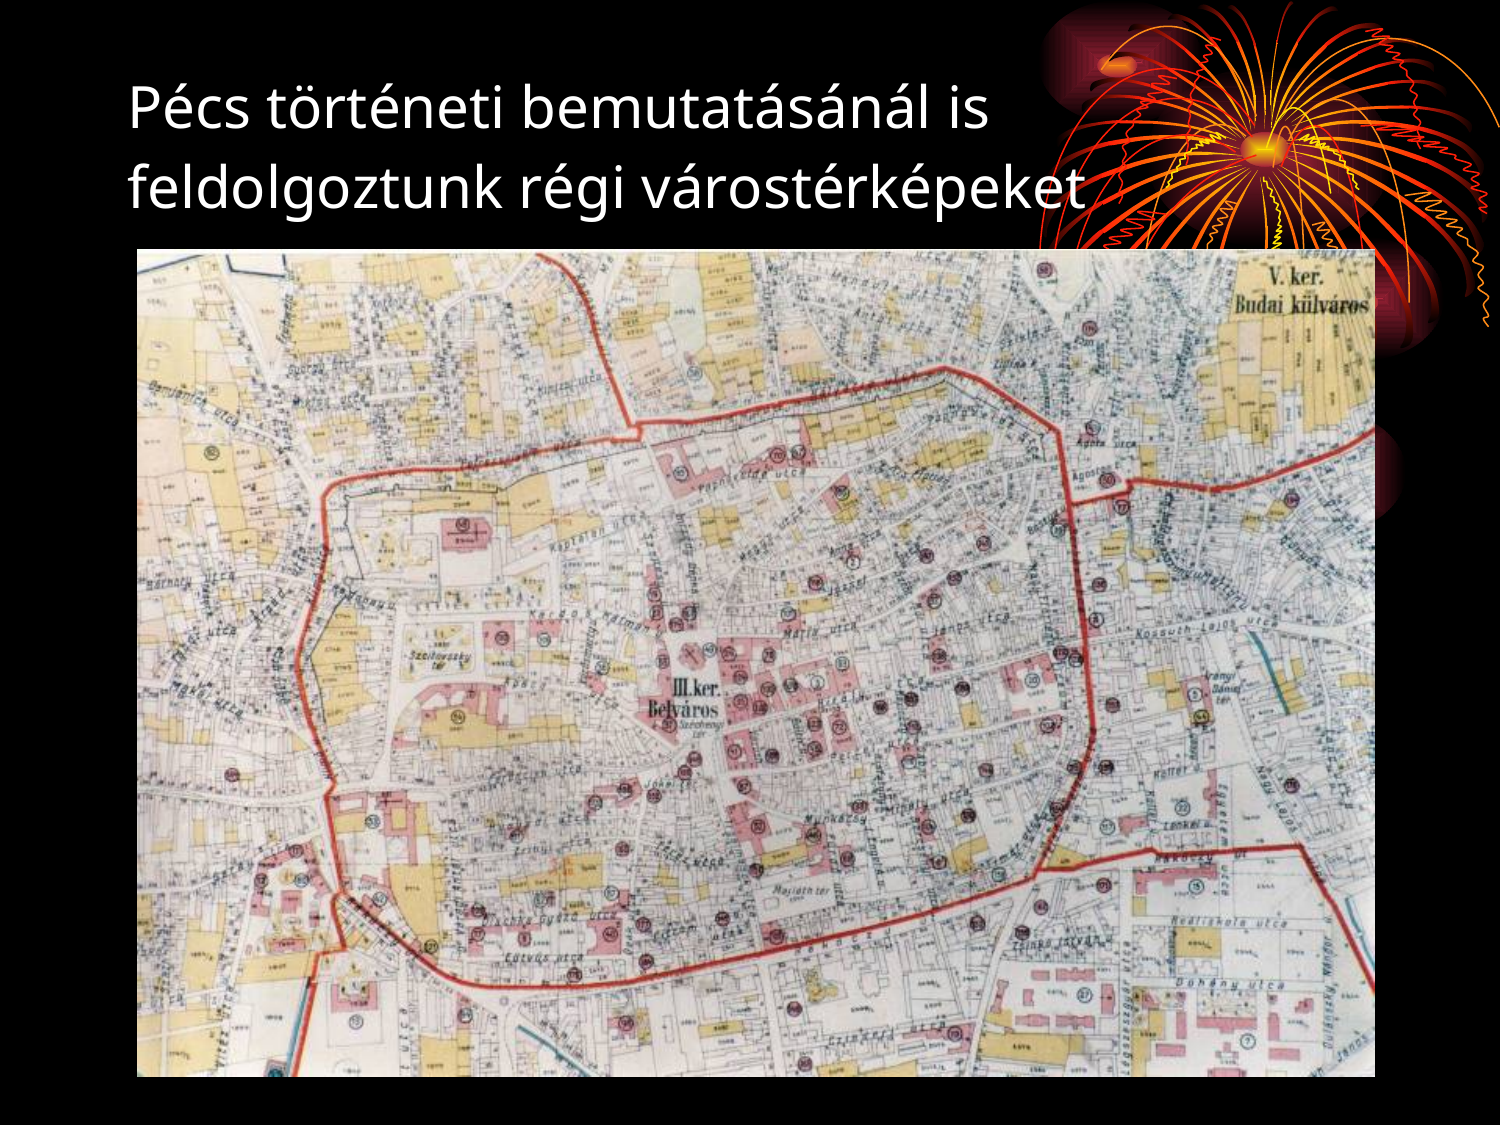

# Pécs történeti bemutatásánál is feldolgoztunk régi várostérképeket